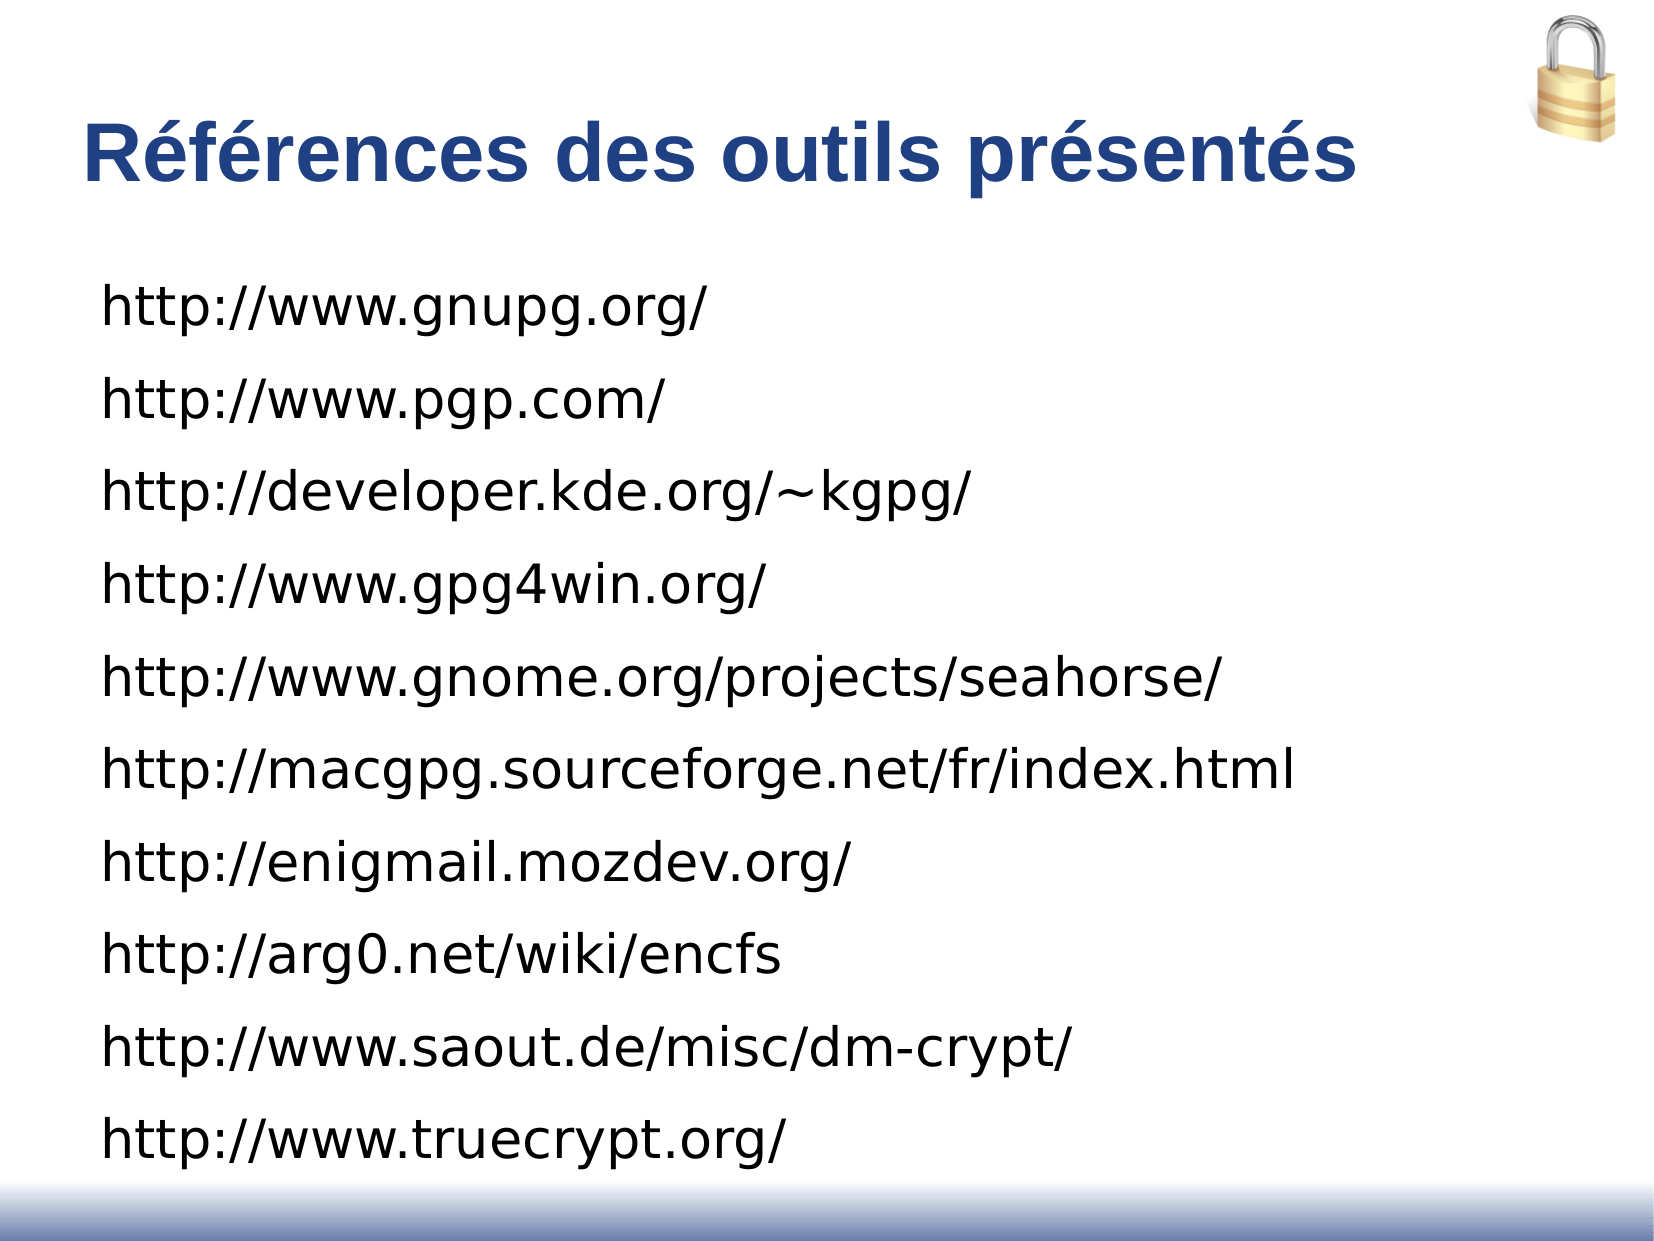

# Références des outils présentés
http://www.gnupg.org/
http://www.pgp.com/
http://developer.kde.org/~kgpg/
http://www.gpg4win.org/
http://www.gnome.org/projects/seahorse/
http://macgpg.sourceforge.net/fr/index.html
http://enigmail.mozdev.org/
http://arg0.net/wiki/encfs
http://www.saout.de/misc/dm-crypt/
http://www.truecrypt.org/